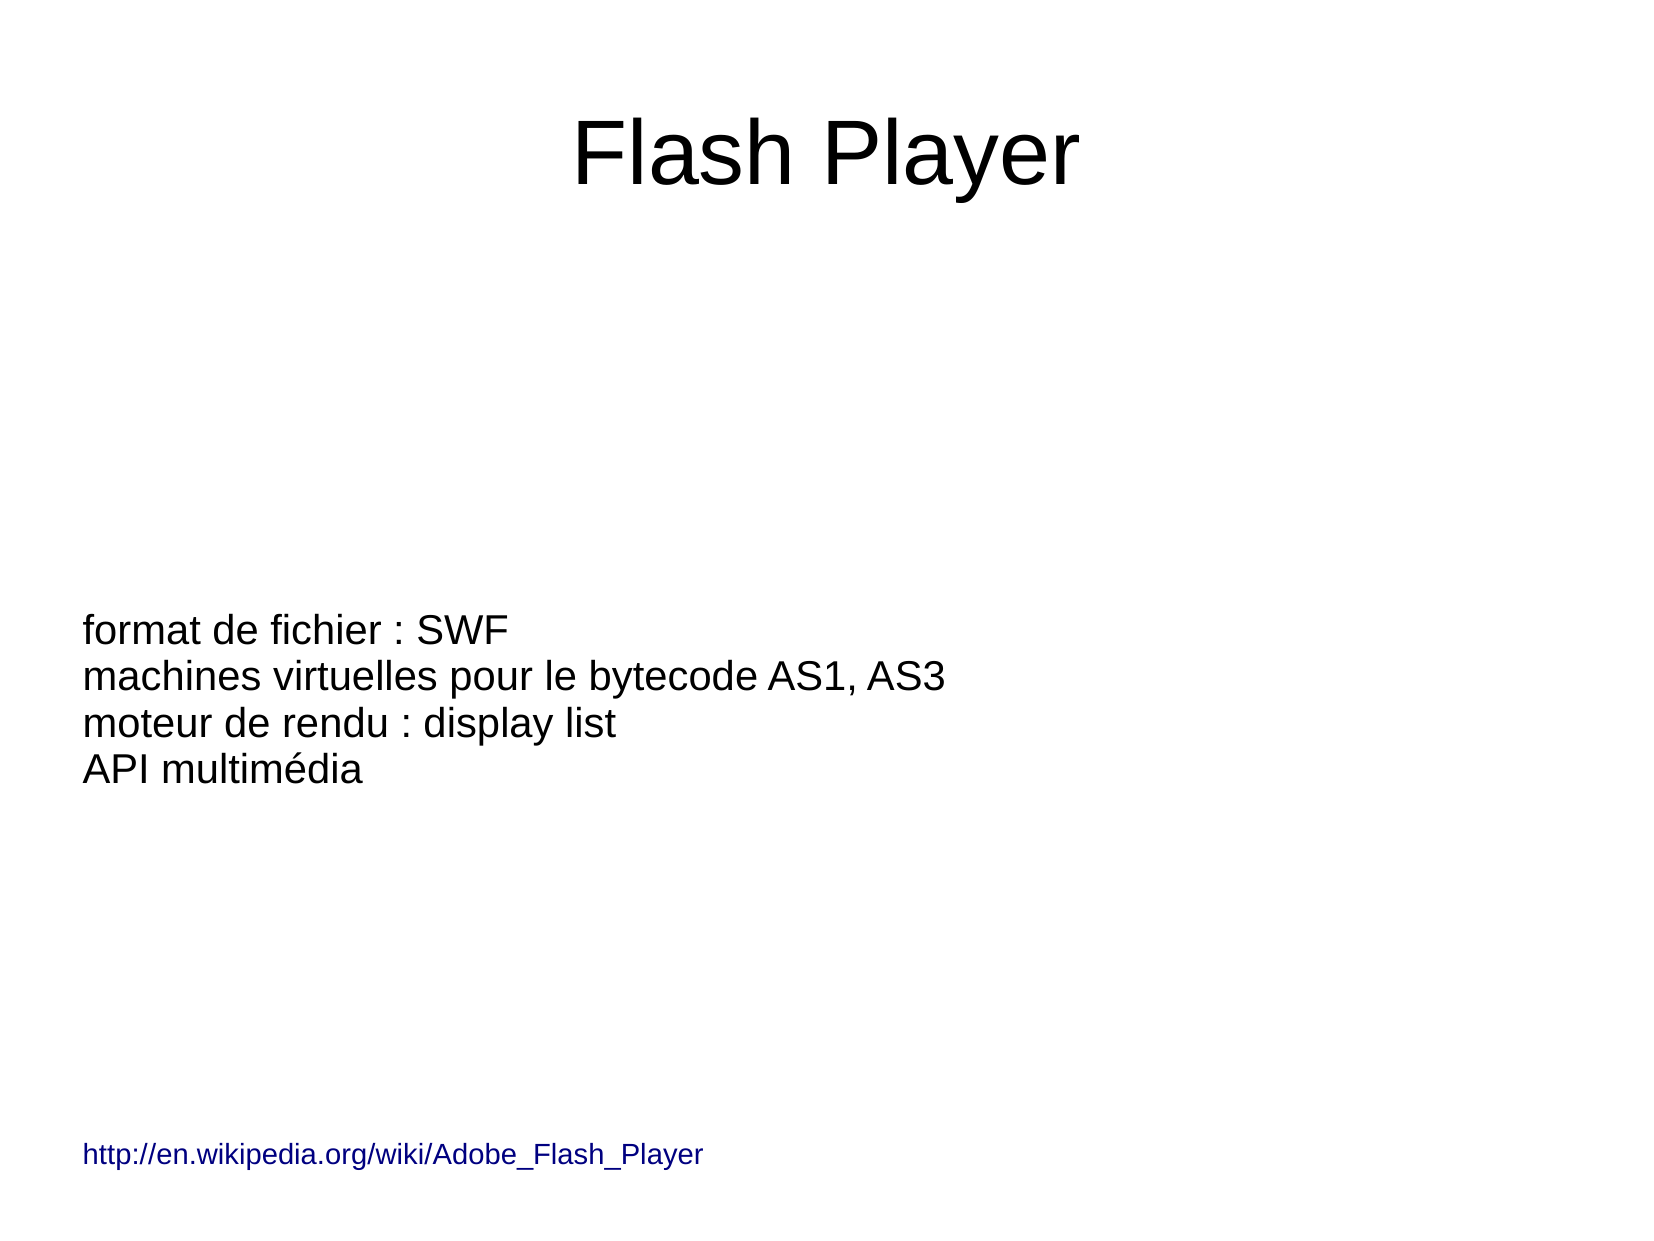

# Flash Player
format de fichier : SWF
machines virtuelles pour le bytecode AS1, AS3
moteur de rendu : display list
API multimédia
http://en.wikipedia.org/wiki/Adobe_Flash_Player